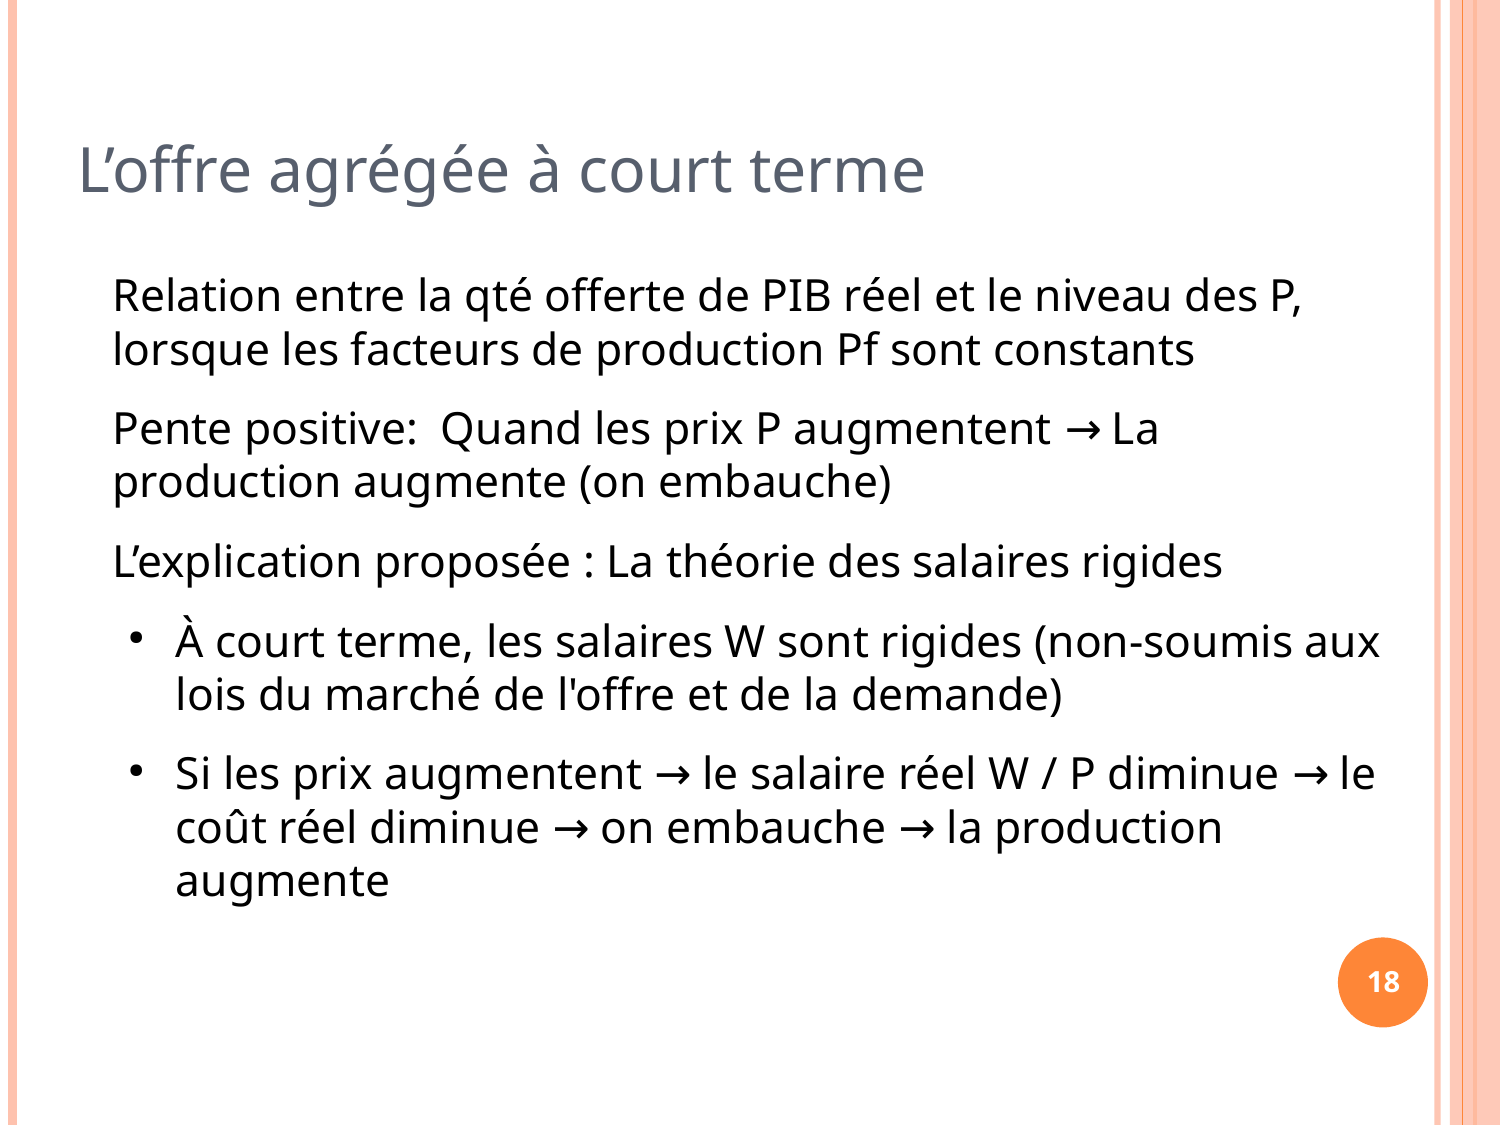

# L’offre agrégée à court terme
Relation entre la qté offerte de PIB réel et le niveau des P, lorsque les facteurs de production Pf sont constants
Pente positive: Quand les prix P augmentent → La production augmente (on embauche)
L’explication proposée : La théorie des salaires rigides
À court terme, les salaires W sont rigides (non-soumis aux lois du marché de l'offre et de la demande)
Si les prix augmentent → le salaire réel W / P diminue → le coût réel diminue → on embauche → la production augmente